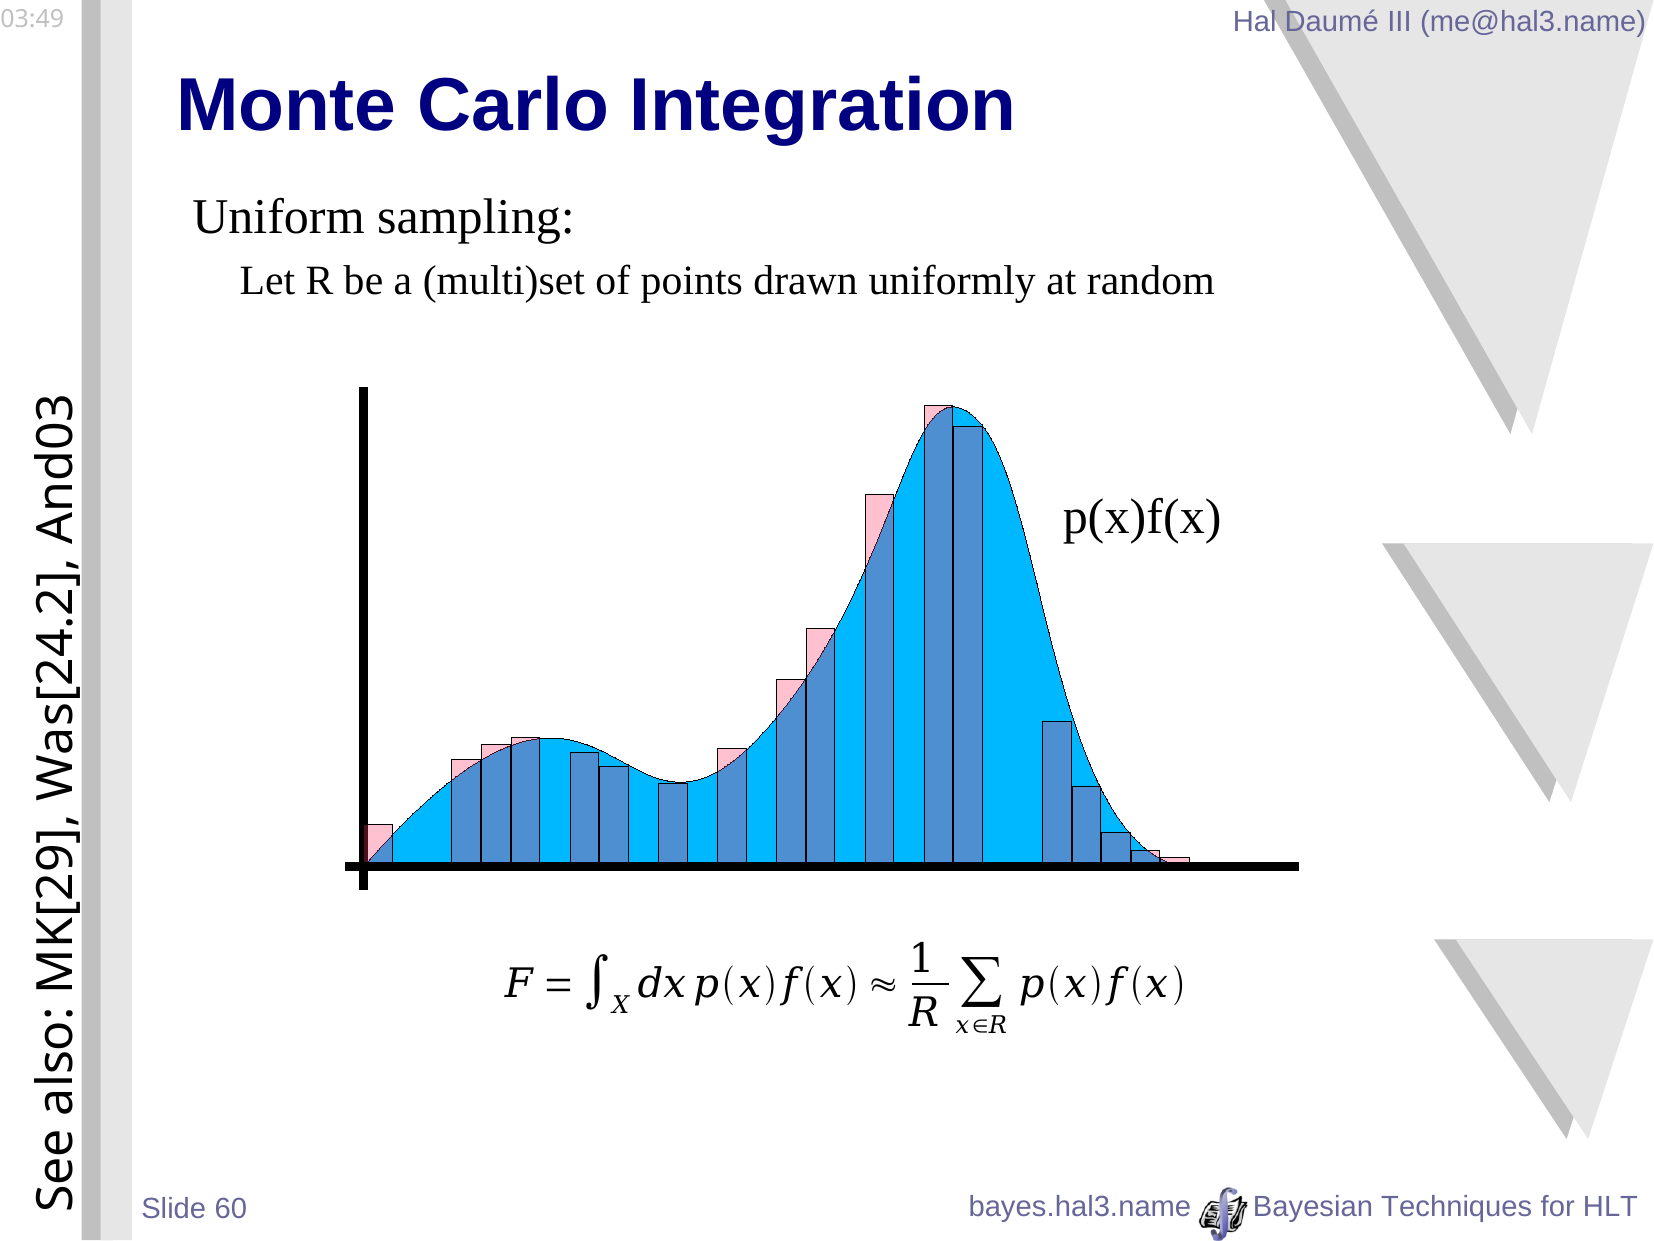

# Monte Carlo Integration
Uniform sampling:
Let R be a (multi)set of points drawn uniformly at random
p(x)f(x)
See also: MK[29], Was[24.2], And03